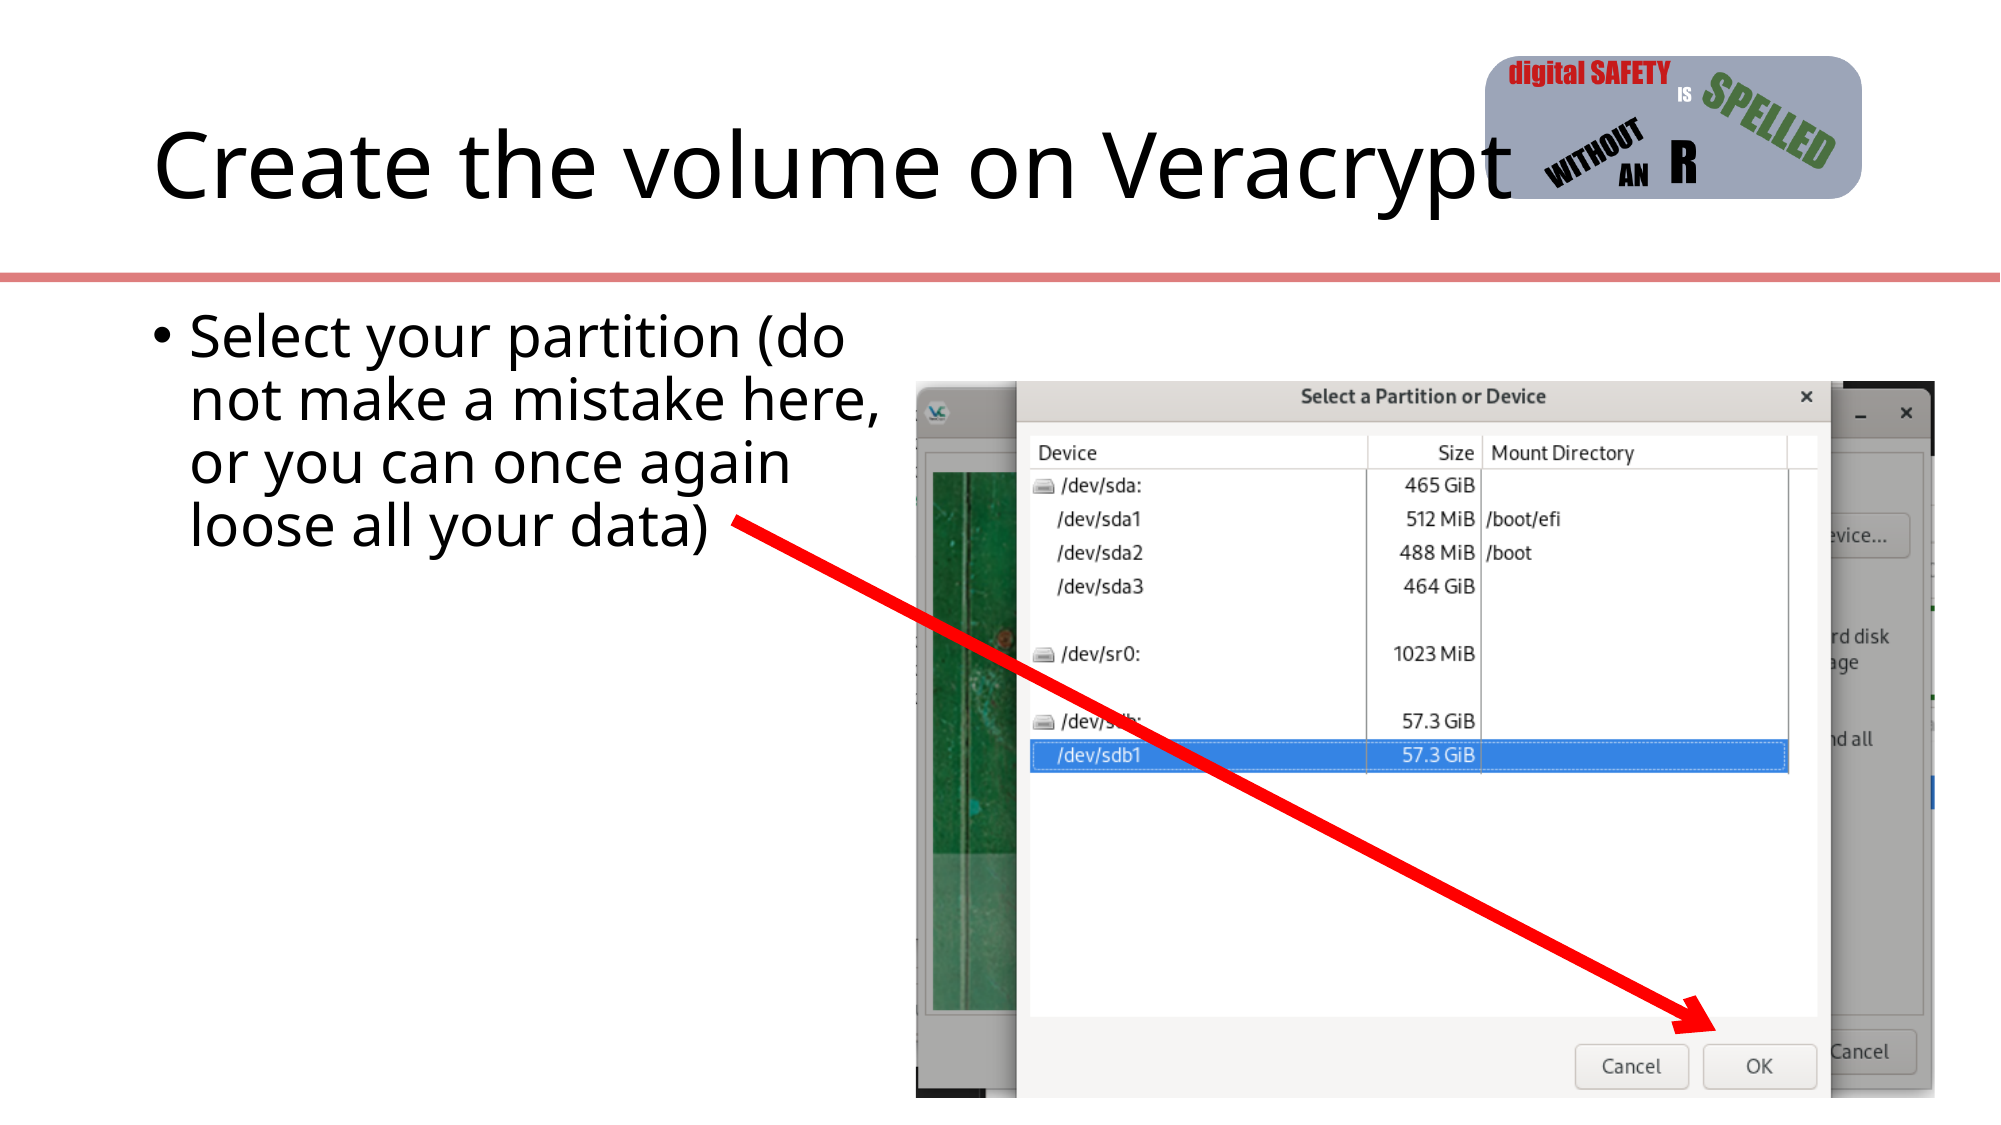

# Create the volume on Veracrypt
Select your partition (do not make a mistake here, or you can once again loose all your data)